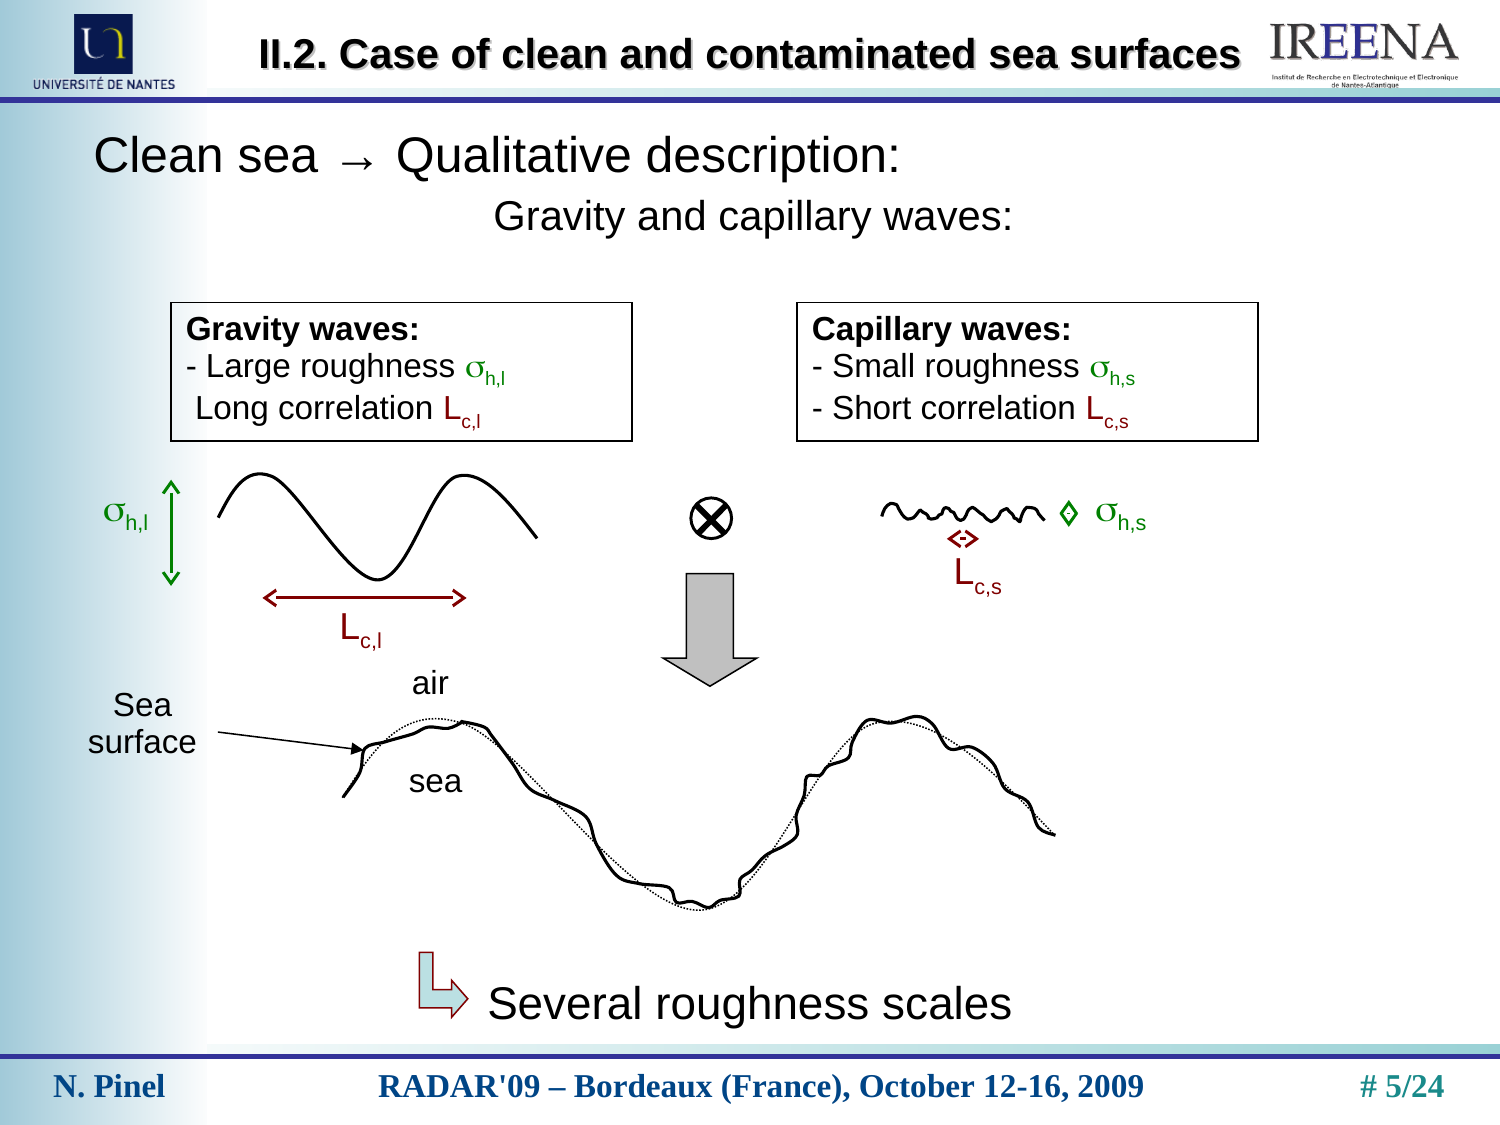

# II.2. Case of clean and contaminated sea surfaces
Clean sea → Qualitative description:
Gravity and capillary waves:
Gravity waves:
- Large roughness h,l
 Long correlation Lc,l
Capillary waves:
- Small roughness h,s
- Short correlation Lc,s
h,l
h,s
Lc,s
Lc,l
air
Sea surface
sea
Several roughness scales